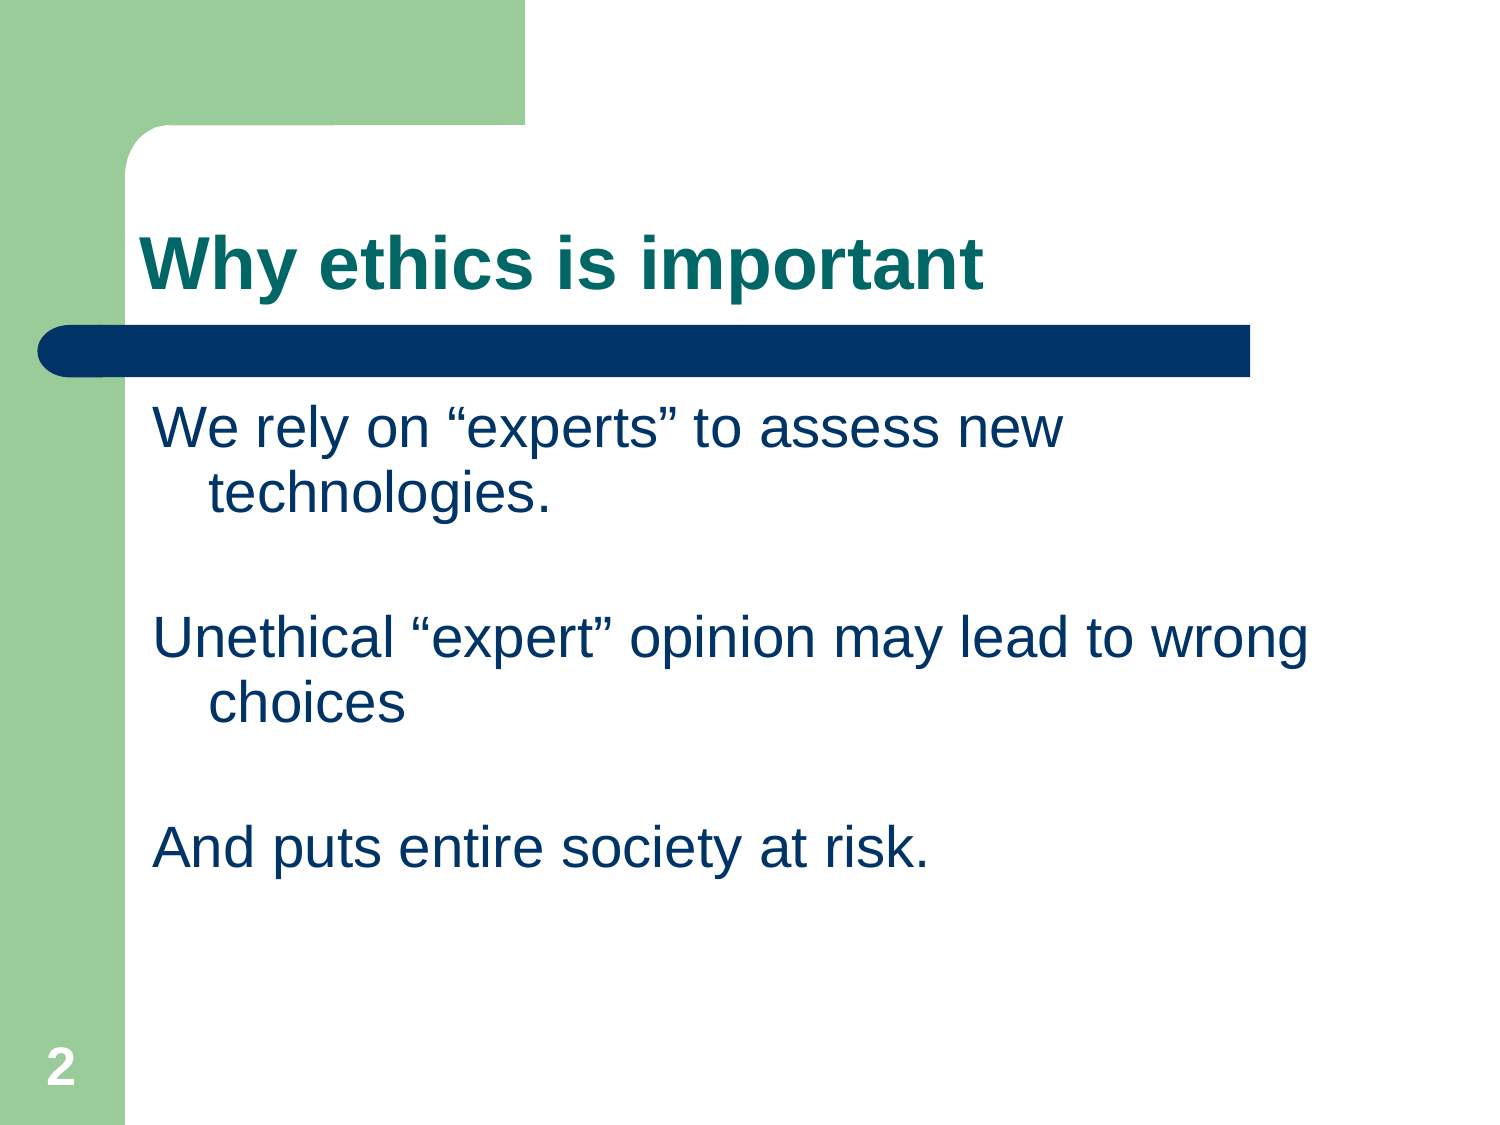

# Why ethics is important
We rely on “experts” to assess new technologies.
Unethical “expert” opinion may lead to wrong choices
And puts entire society at risk.
2